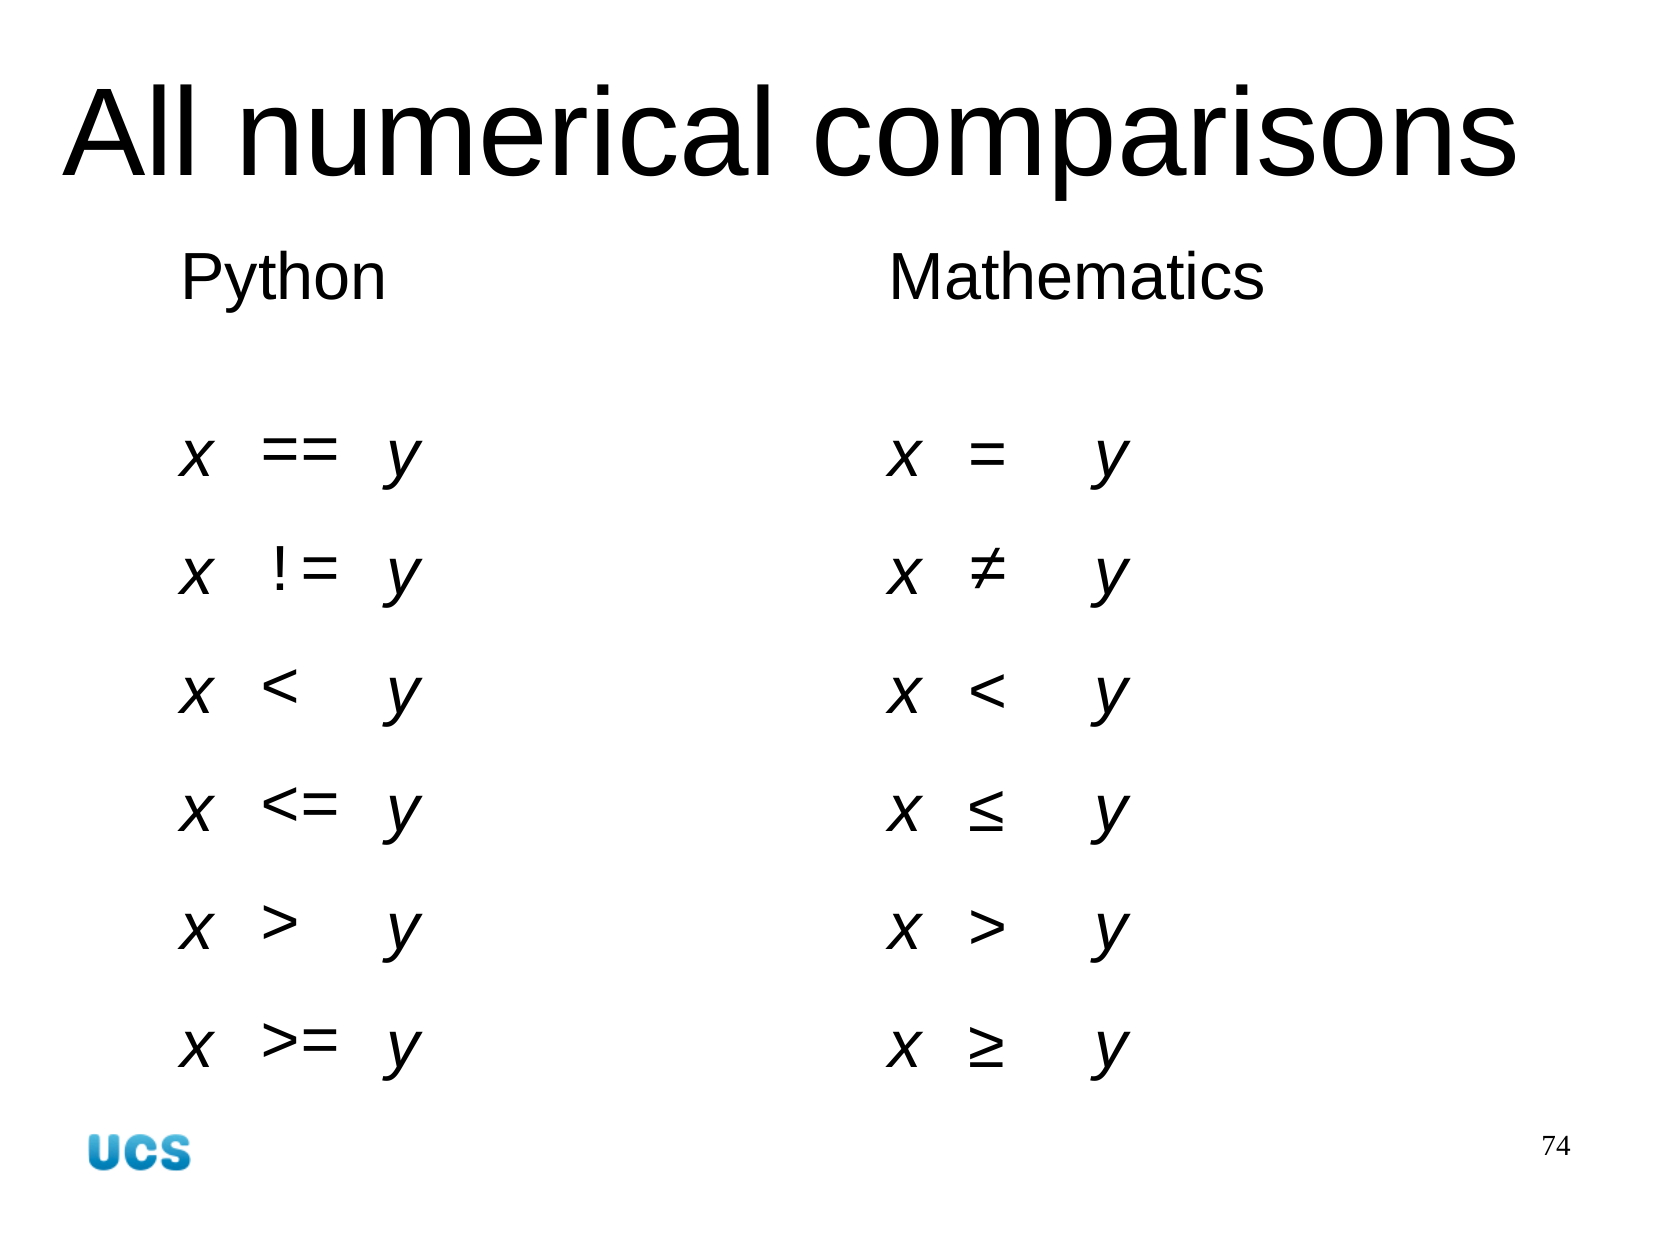

All numerical comparisons
Python
Mathematics
x
==
y
x
=
y
x
!=
y
x
≠
y
x
<
y
x
<
y
x
<=
y
x
≤
y
x
>
y
x
>
y
x
>=
y
x
≥
y
74